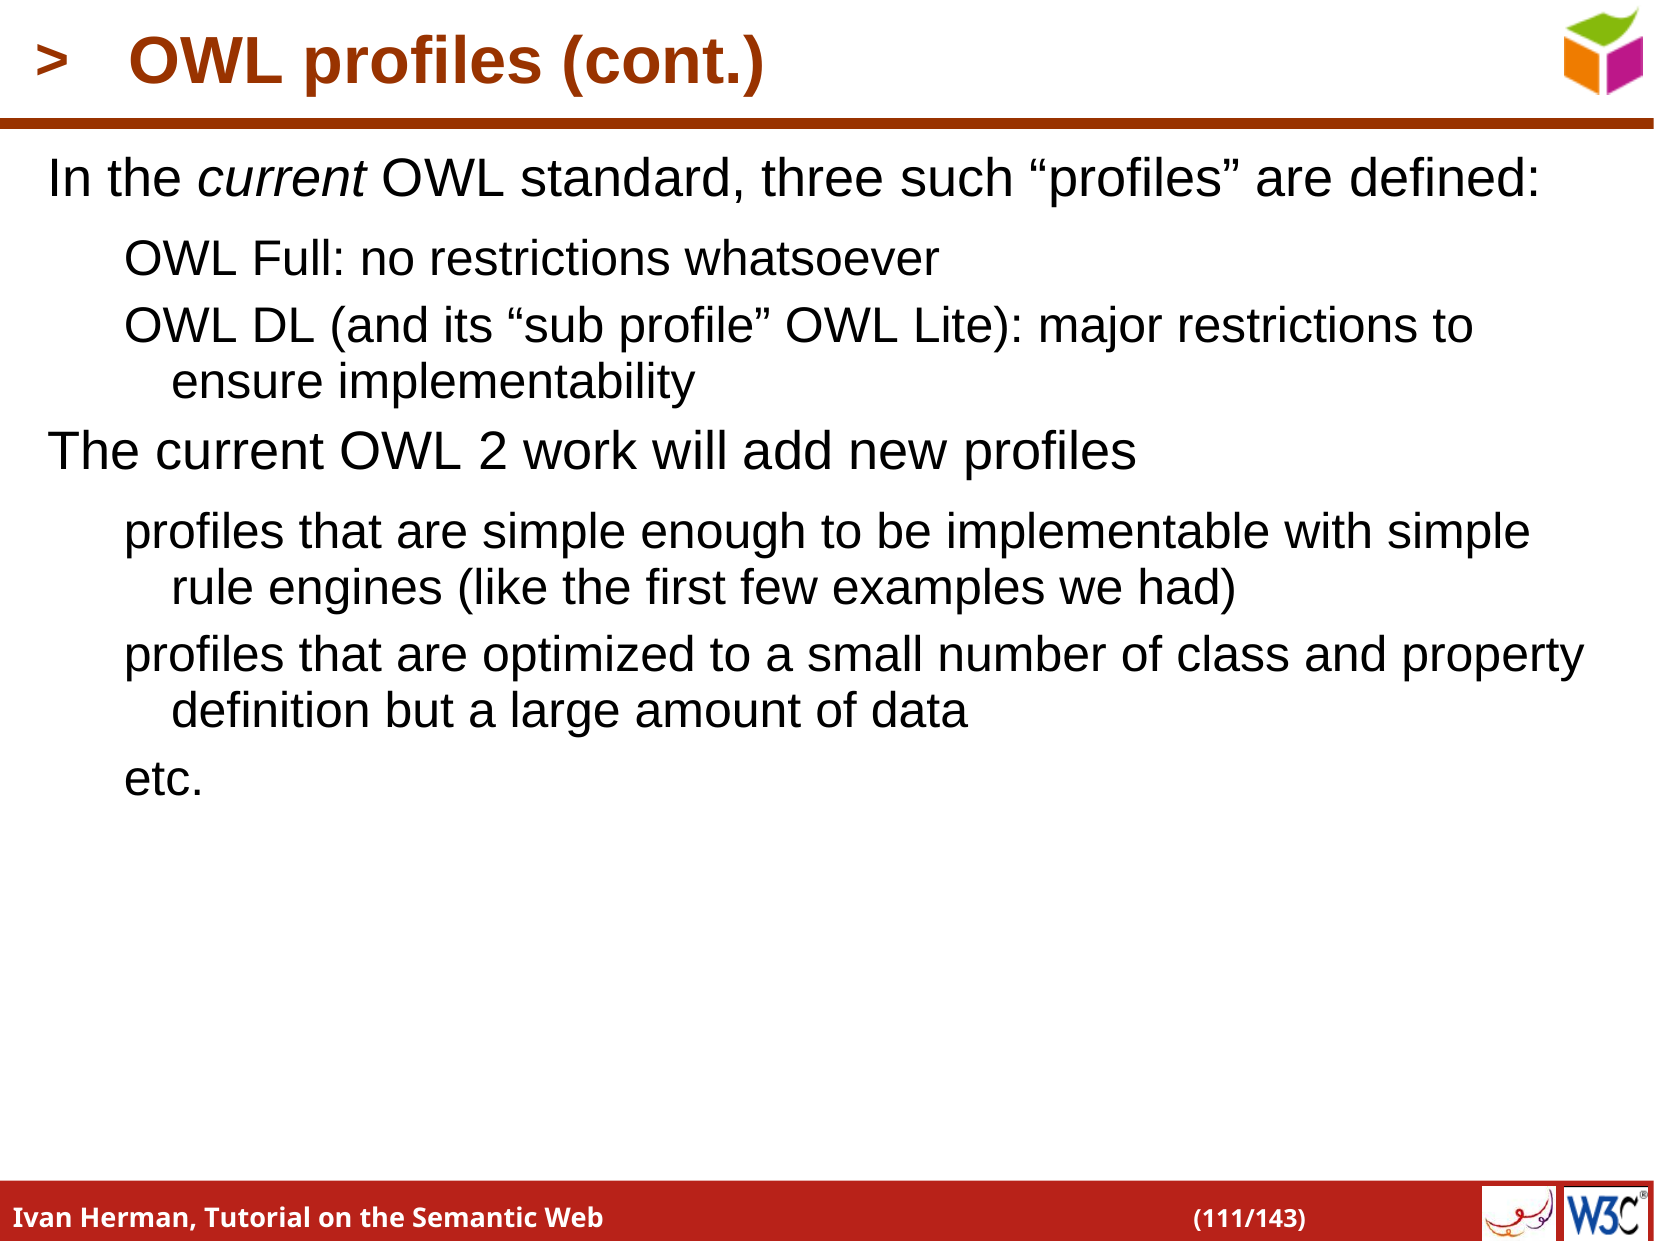

# OWL profiles (cont.)
In the current OWL standard, three such “profiles” are defined:
OWL Full: no restrictions whatsoever
OWL DL (and its “sub profile” OWL Lite): major restrictions to ensure implementability
The current OWL 2 work will add new profiles
profiles that are simple enough to be implementable with simple rule engines (like the first few examples we had)
profiles that are optimized to a small number of class and property definition but a large amount of data
etc.